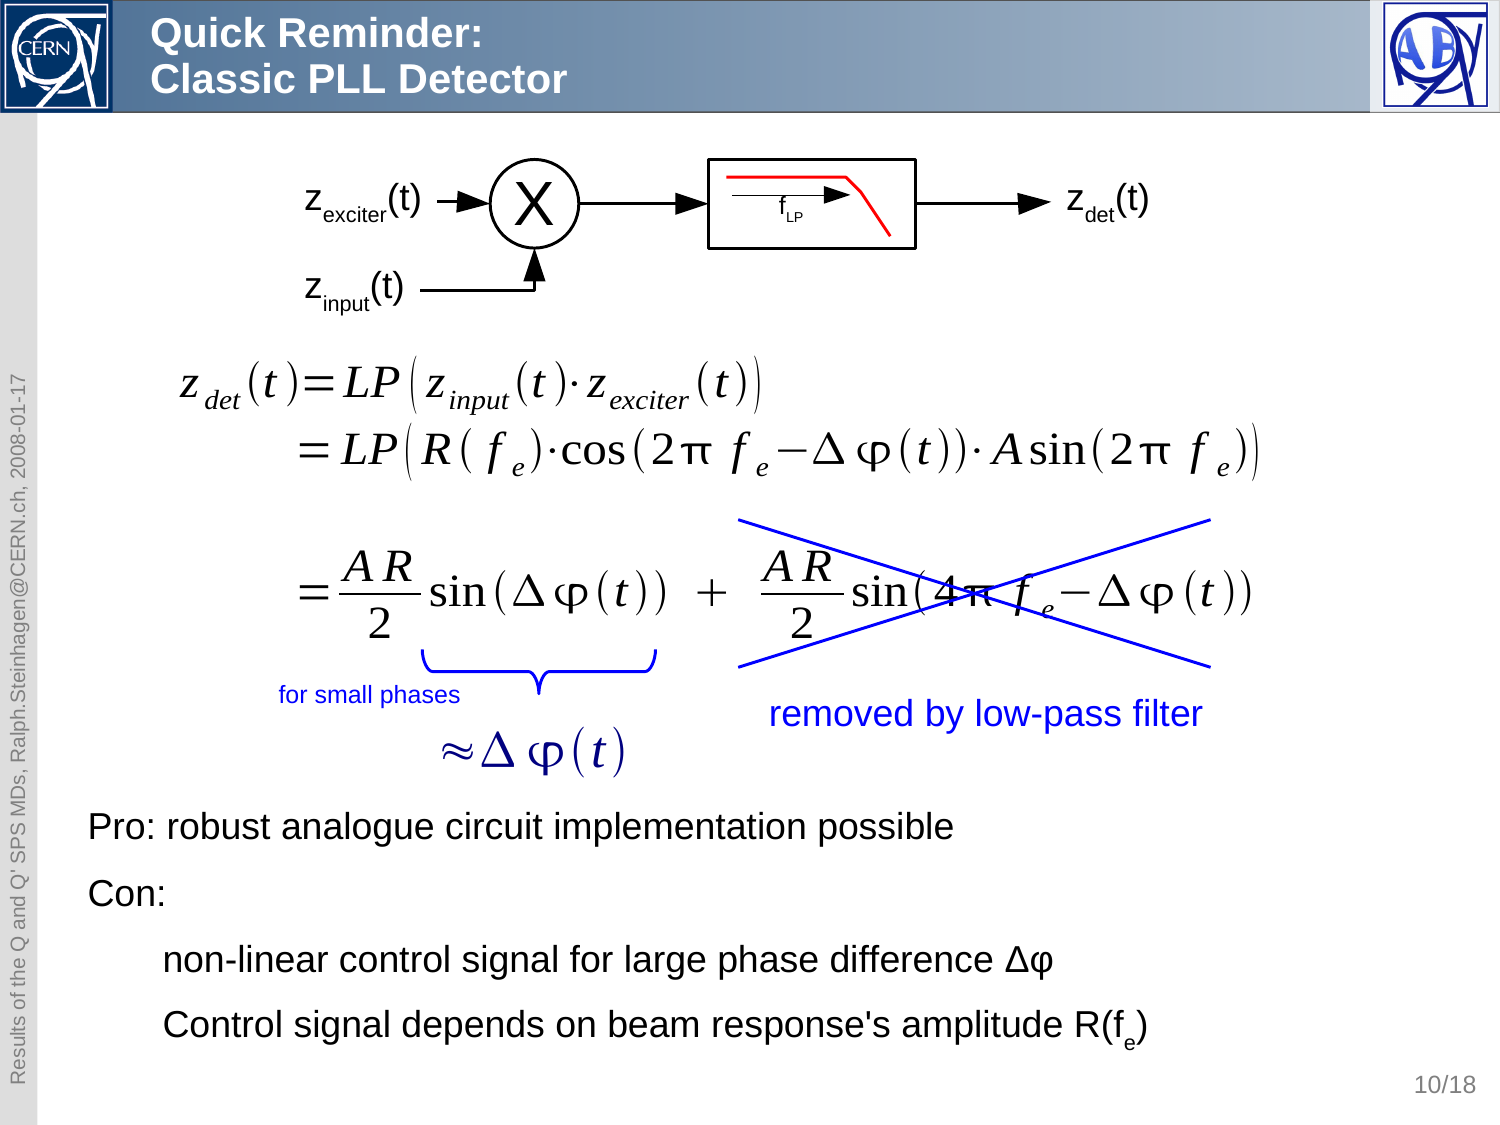

# Quick Reminder: Classic PLL Detector
Pro: robust analogue circuit implementation possible
Con:
non-linear control signal for large phase difference Δφ
Control signal depends on beam response's amplitude R(fe)
X
zexciter(t)
zdet(t)
fLP
zinput(t)
for small phases
removed by low-pass filter